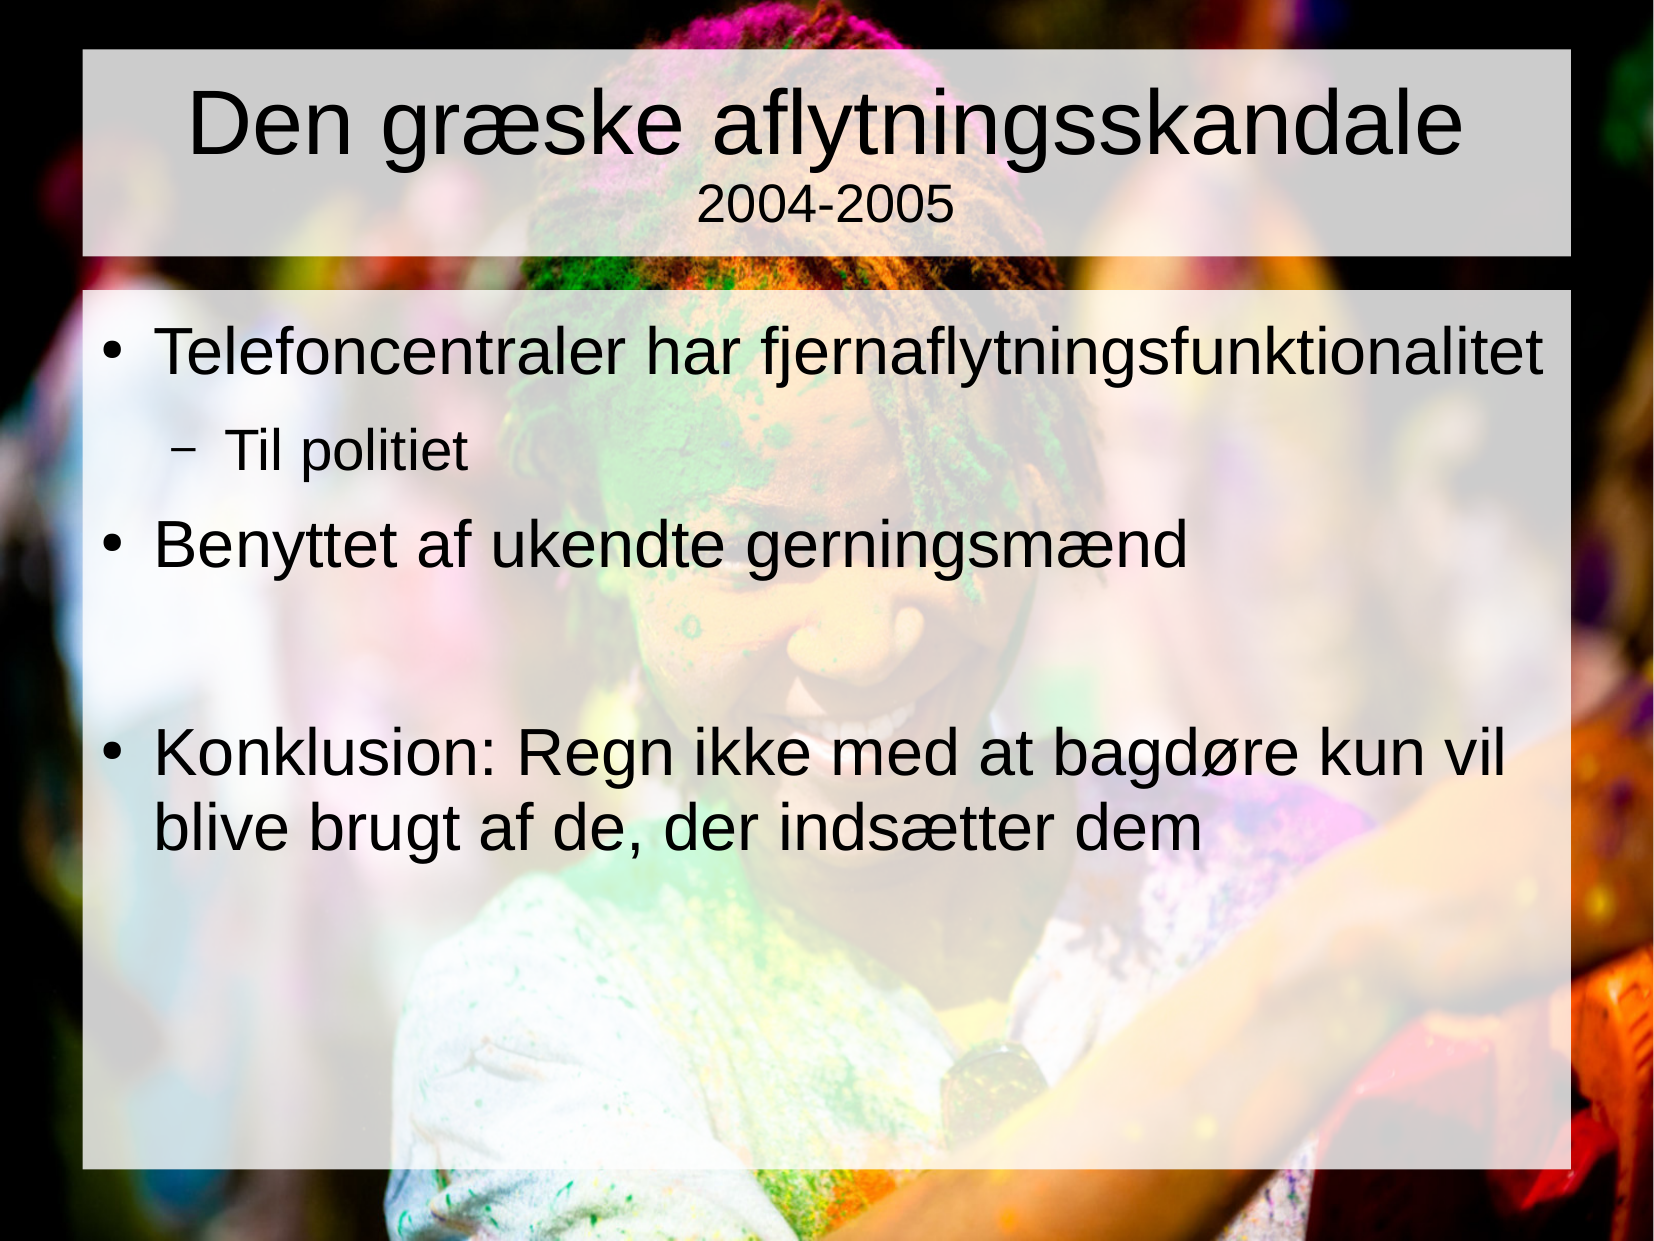

# Den græske aflytningsskandale 2004-2005
Telefoncentraler har fjernaflytningsfunktionalitet
Til politiet
Benyttet af ukendte gerningsmænd
Konklusion: Regn ikke med at bagdøre kun vil blive brugt af de, der indsætter dem